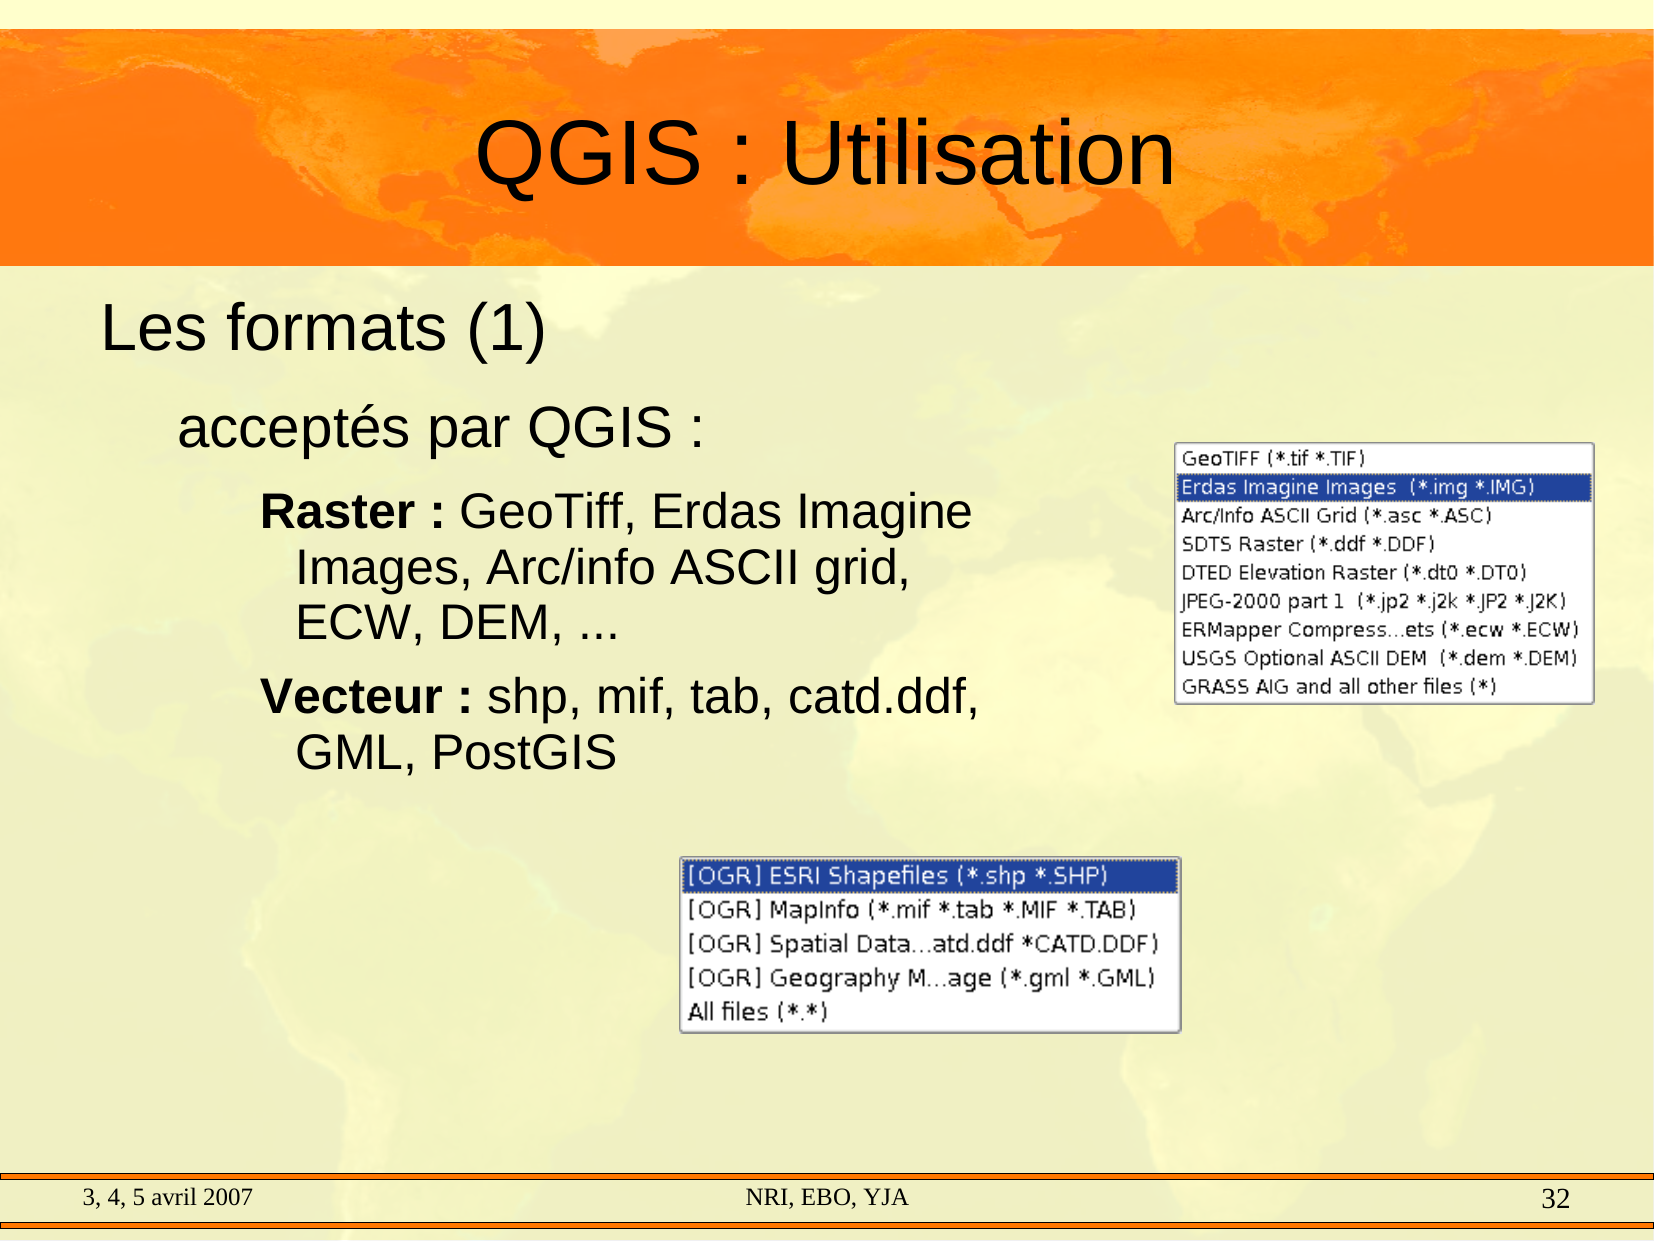

# QGIS : Utilisation
Les formats (1)
acceptés par QGIS :
Raster : GeoTiff, Erdas Imagine Images, Arc/info ASCII grid, ECW, DEM, ...
Vecteur : shp, mif, tab, catd.ddf, GML, PostGIS
3, 4, 5 avril 2007
NRI, EBO, YJA
32